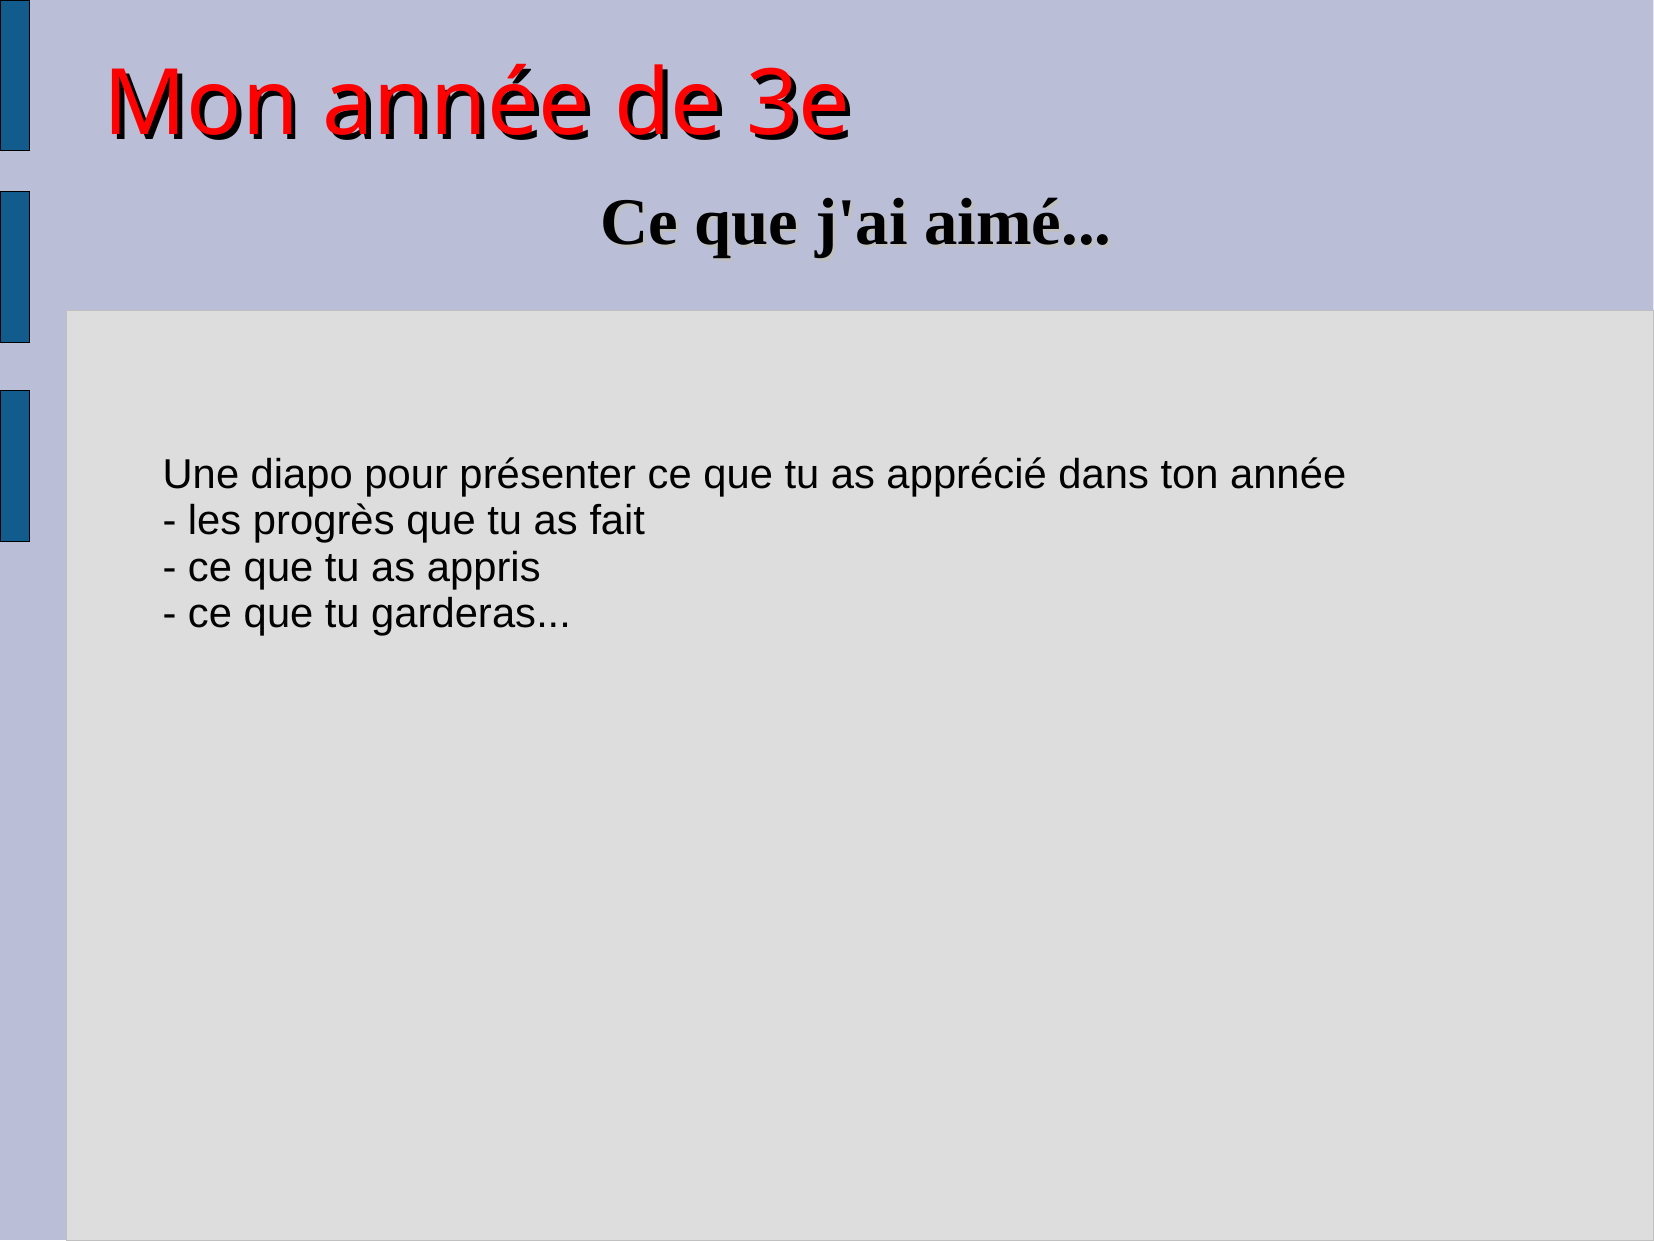

Mon année de 3e
Ce que j'ai aimé...
Une diapo pour présenter ce que tu as apprécié dans ton année
- les progrès que tu as fait
- ce que tu as appris
- ce que tu garderas...